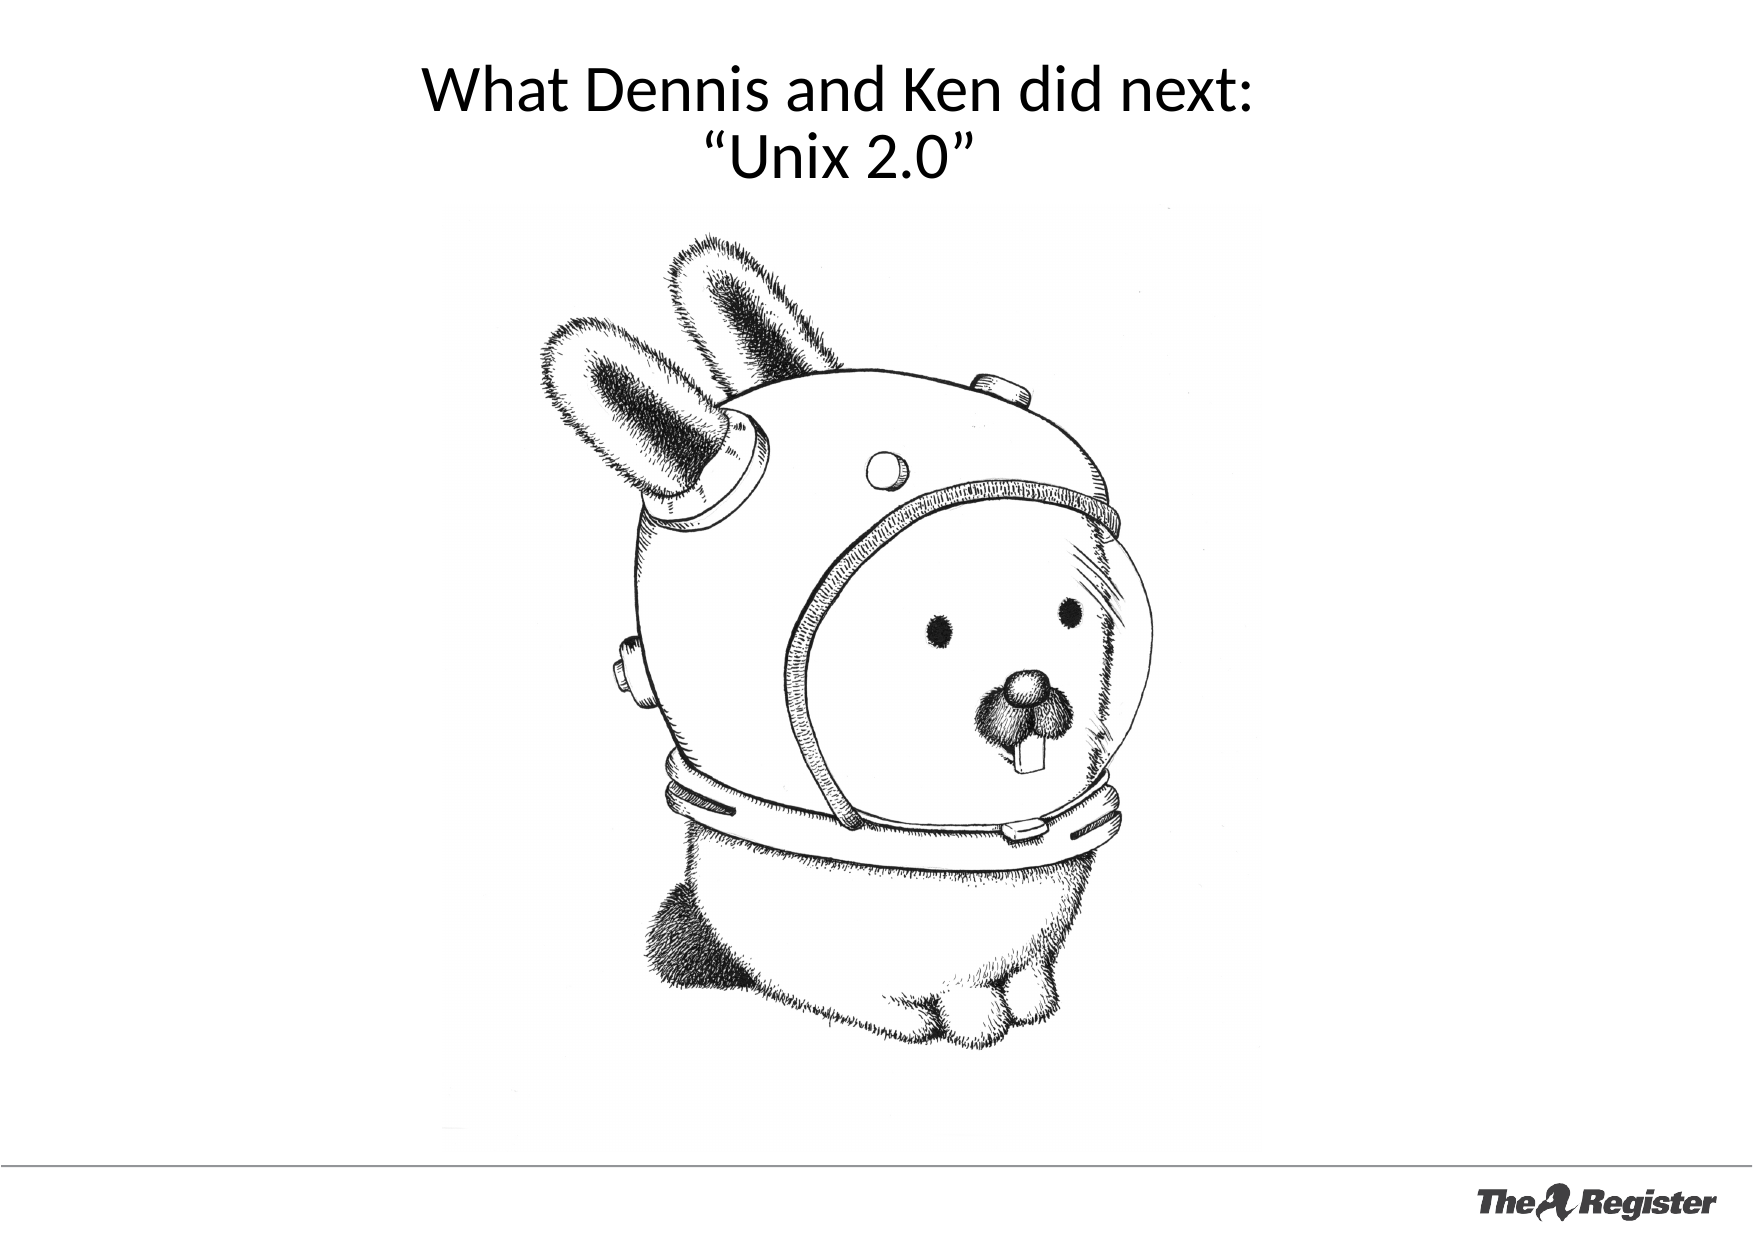

# What Dennis and Ken did next: “Unix 2.0”